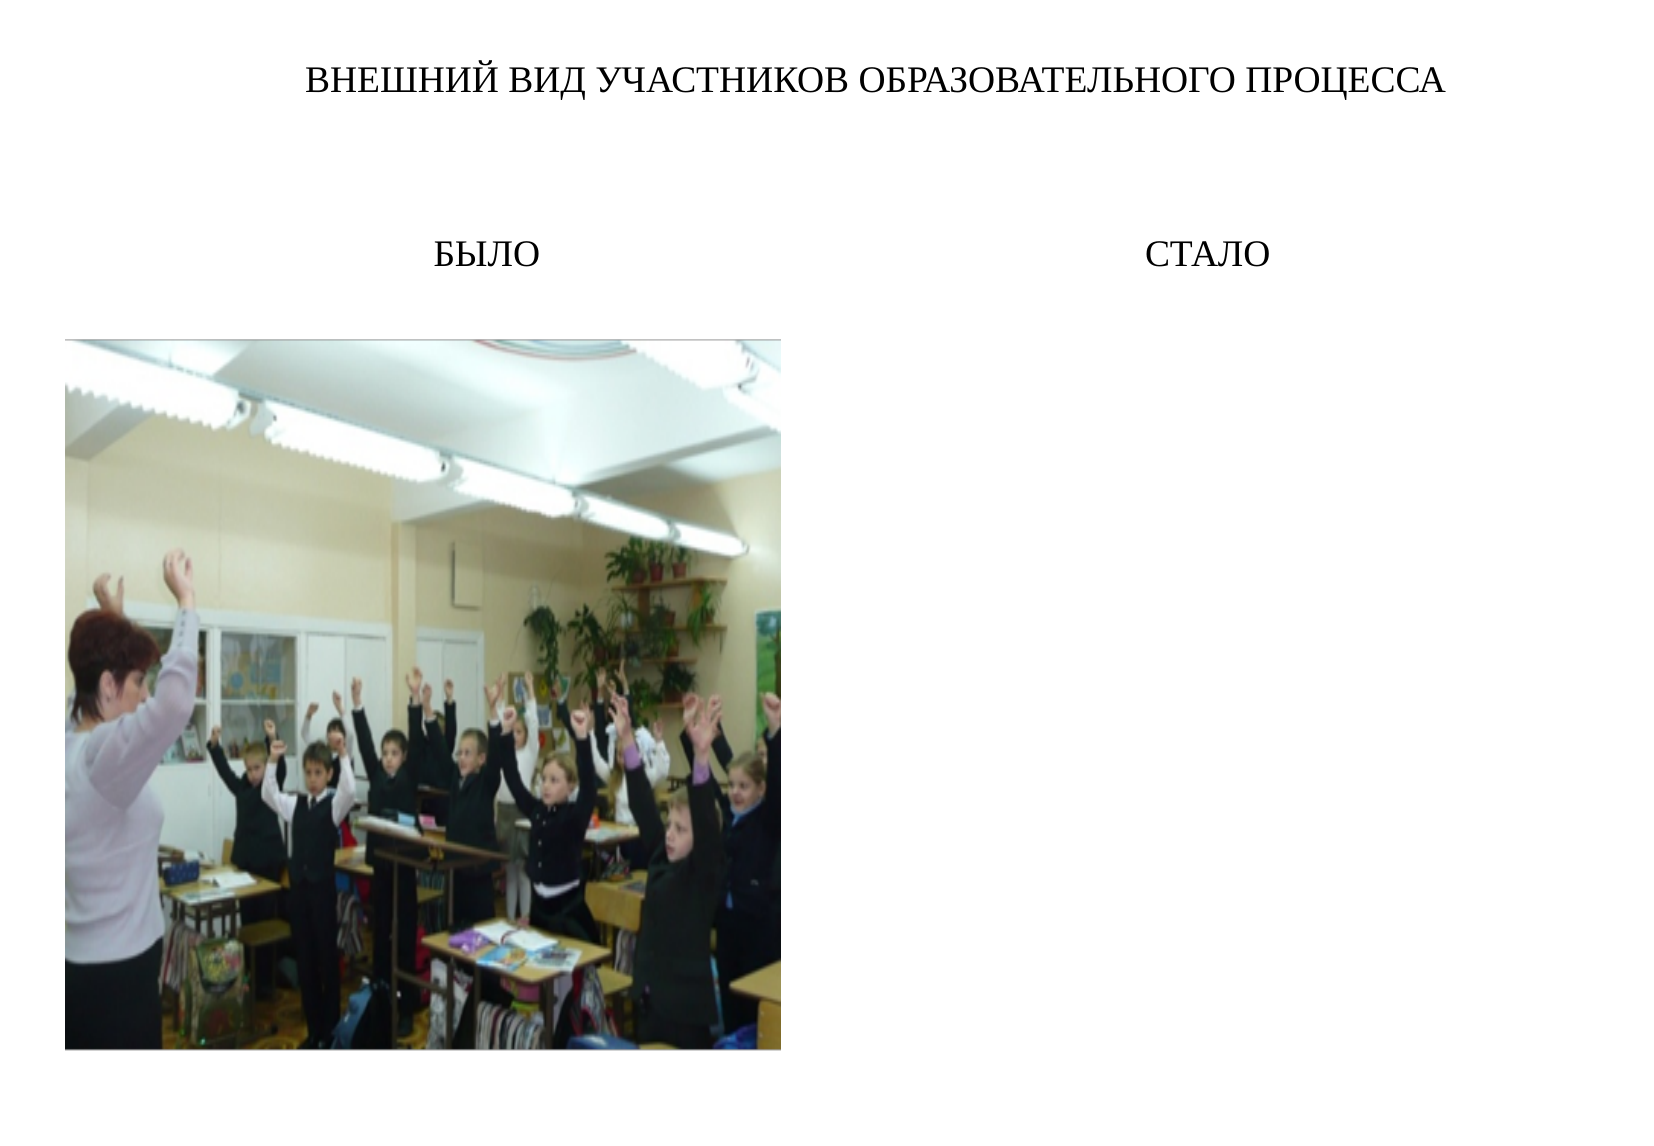

ВНЕШНИЙ ВИД УЧАСТНИКОВ ОБРАЗОВАТЕЛЬНОГО ПРОЦЕССА
БЫЛО
СТАЛО